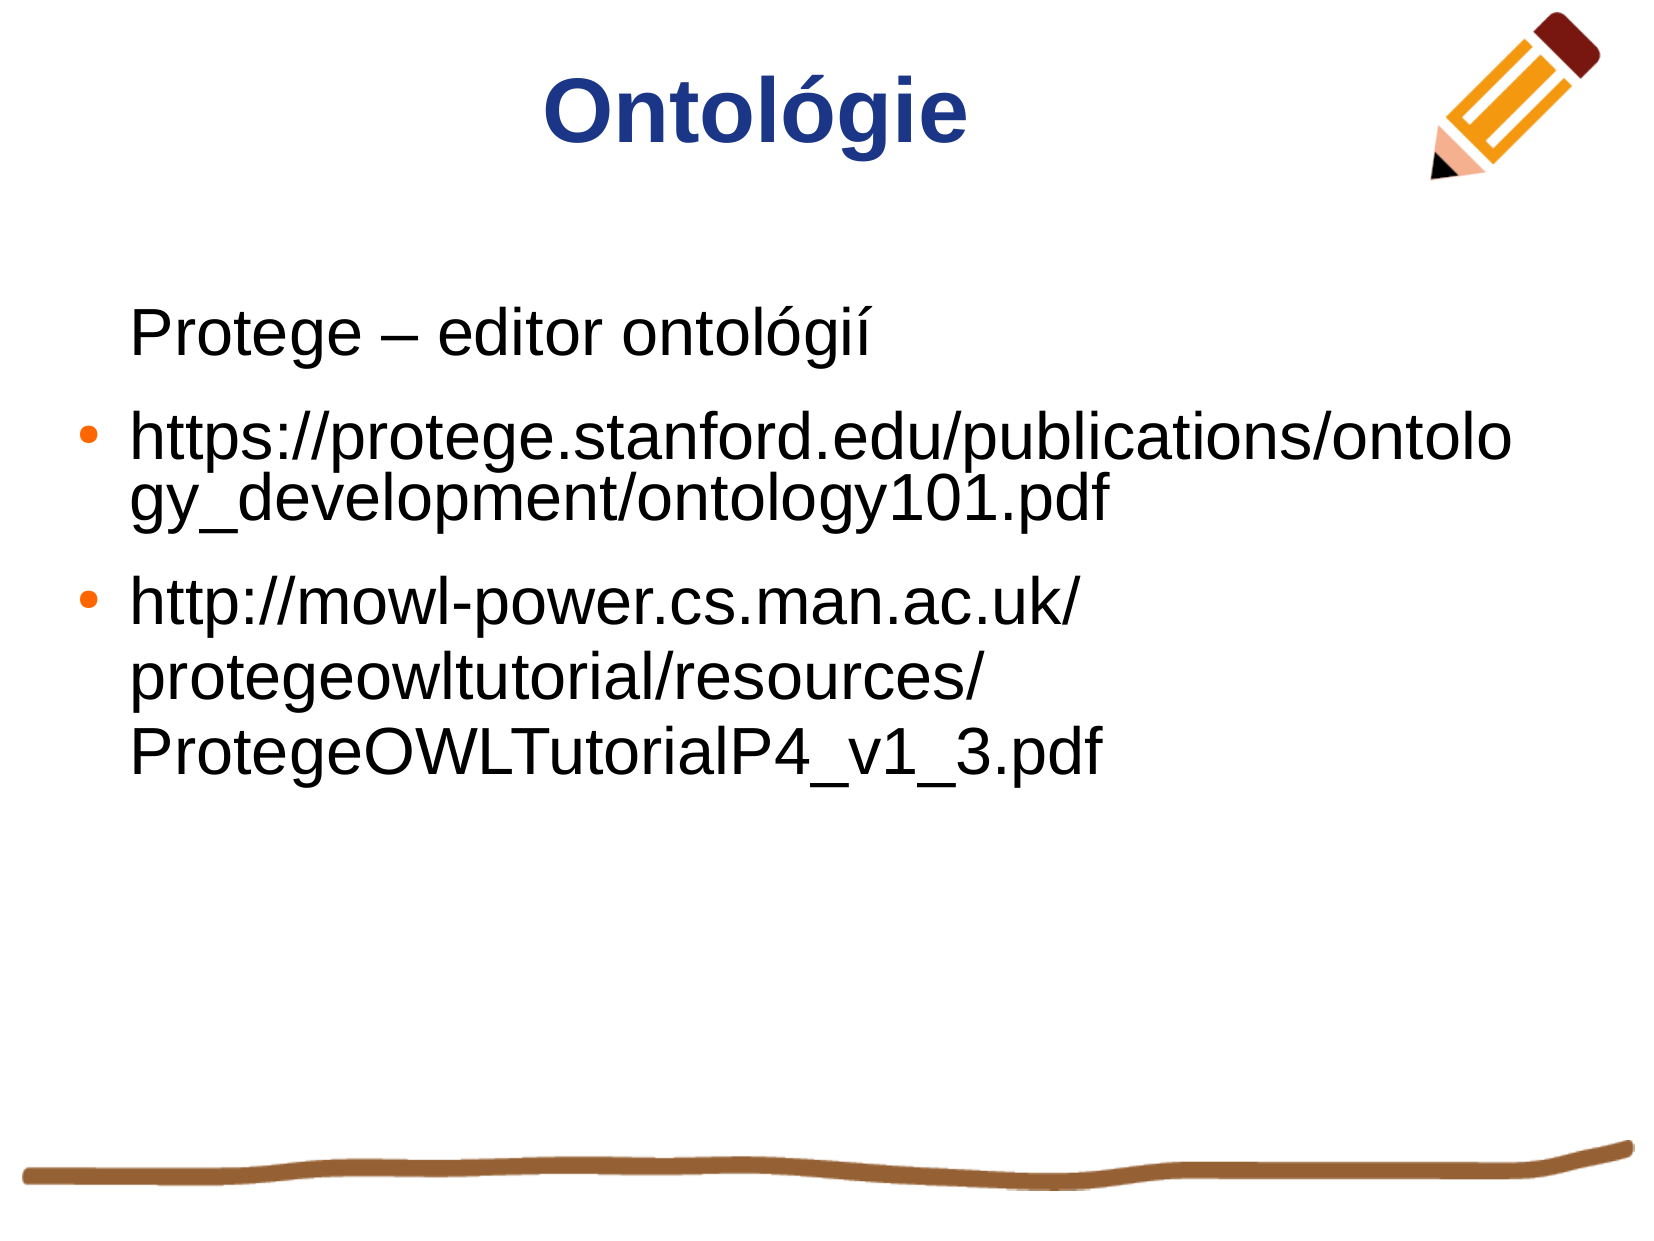

# Ontológie
Protege – editor ontológií
https://protege.stanford.edu/publications/ontology_development/ontology101.pdf
http://mowl-power.cs.man.ac.uk/protegeowltutorial/resources/ProtegeOWLTutorialP4_v1_3.pdf